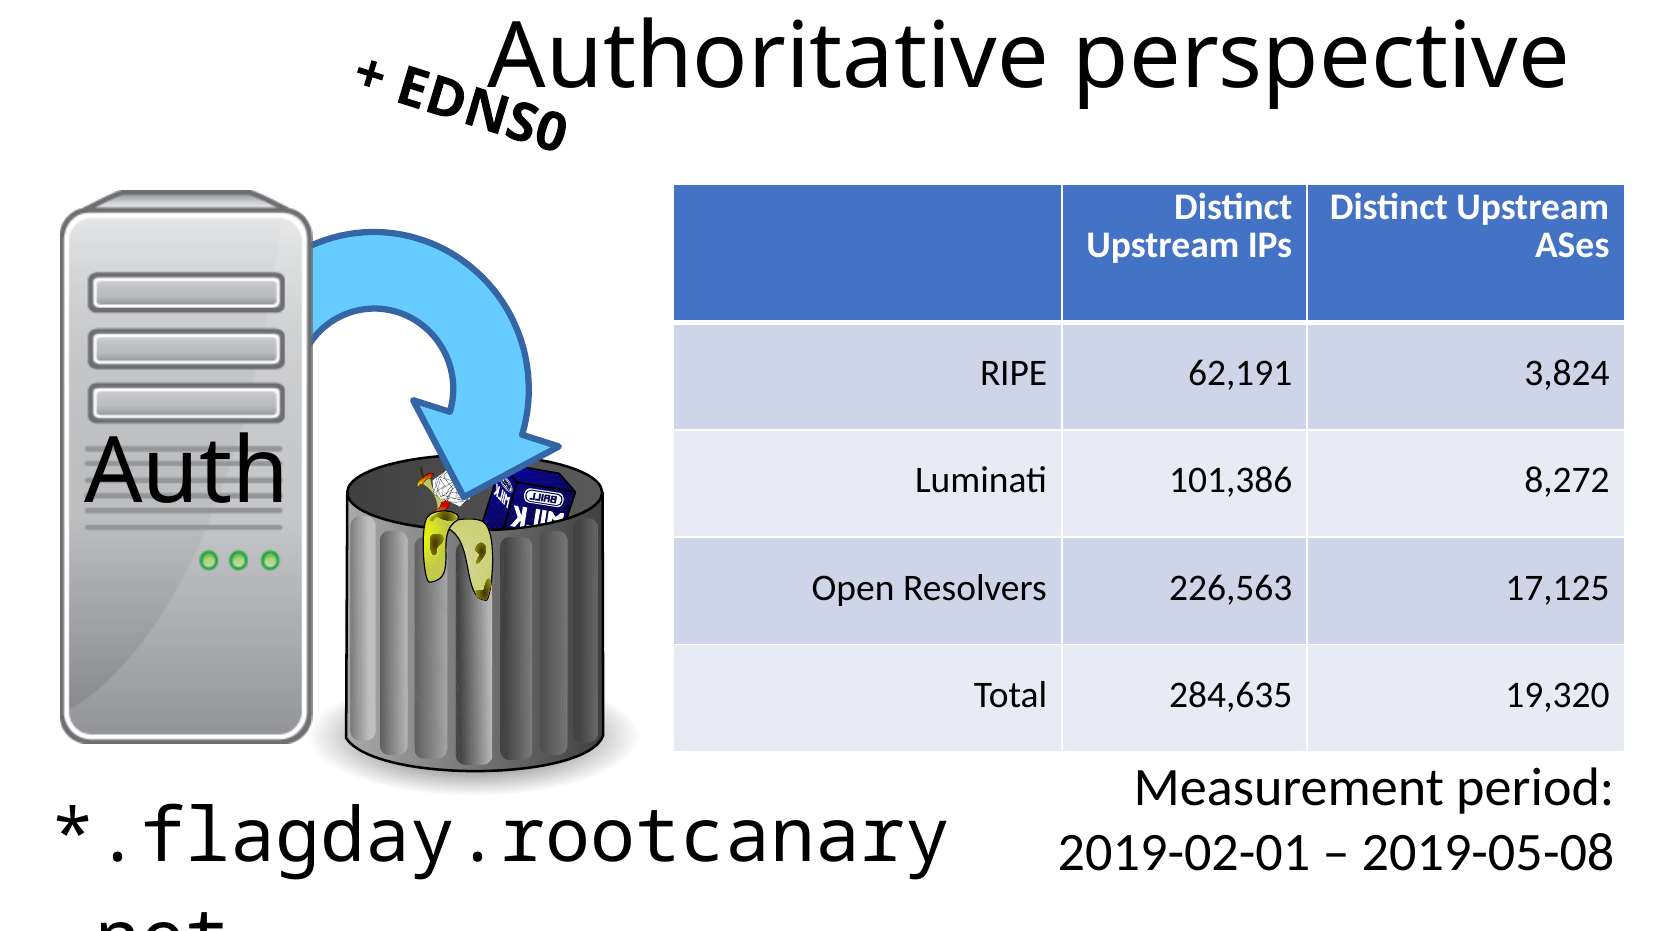

# Authoritative perspective
| | Distinct Upstream IPs | Distinct Upstream ASes |
| --- | --- | --- |
| RIPE | 62,191 | 3,824 |
| Luminati | 101,386 | 8,272 |
| Open Resolvers | 226,563 | 17,125 |
| Total | 284,635 | 19,320 |
Auth
+ EDNS0
Measurement period:
2019-02-01 – 2019-05-08
*.flagday.rootcanary.net